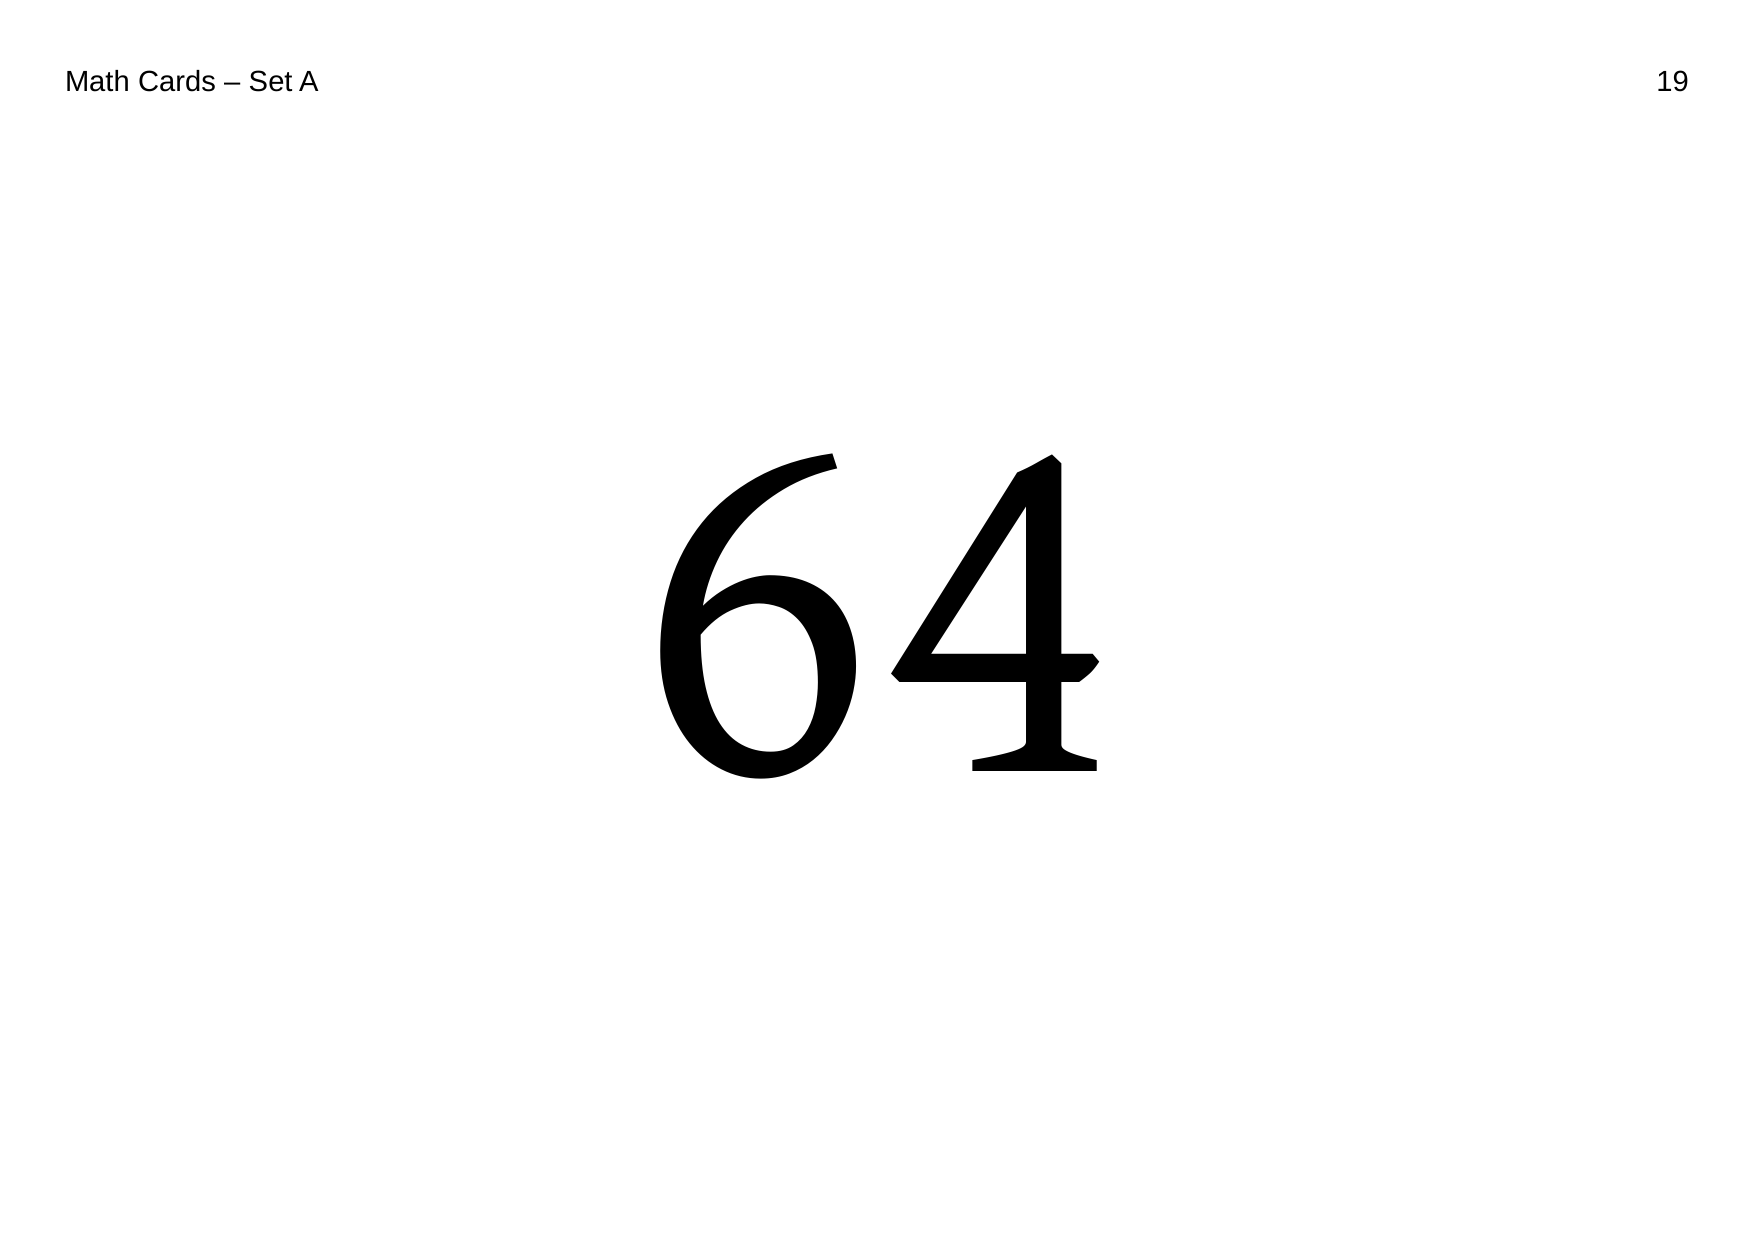

Math Cards – Set A
19
64